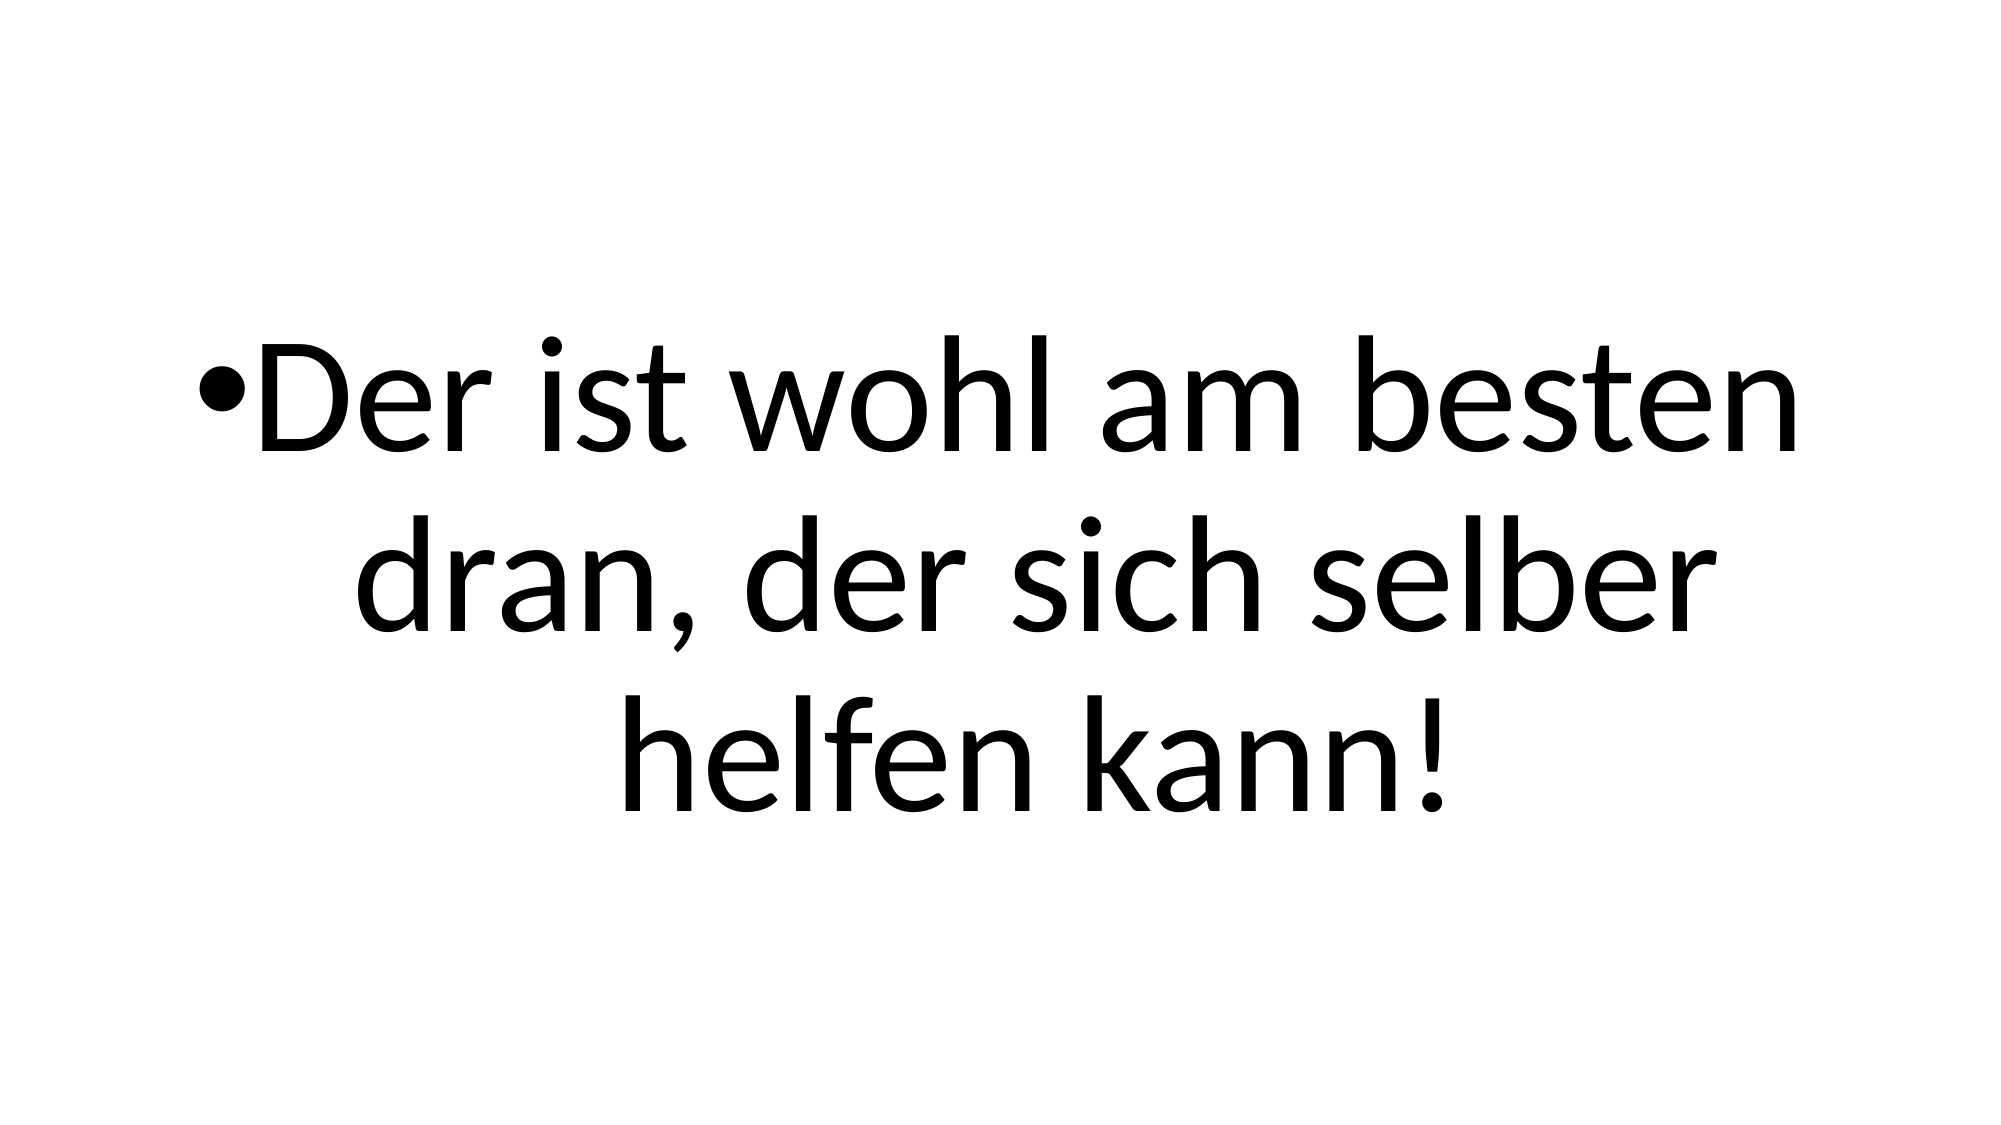

#
Der ist wohl am besten dran, der sich selber helfen kann!